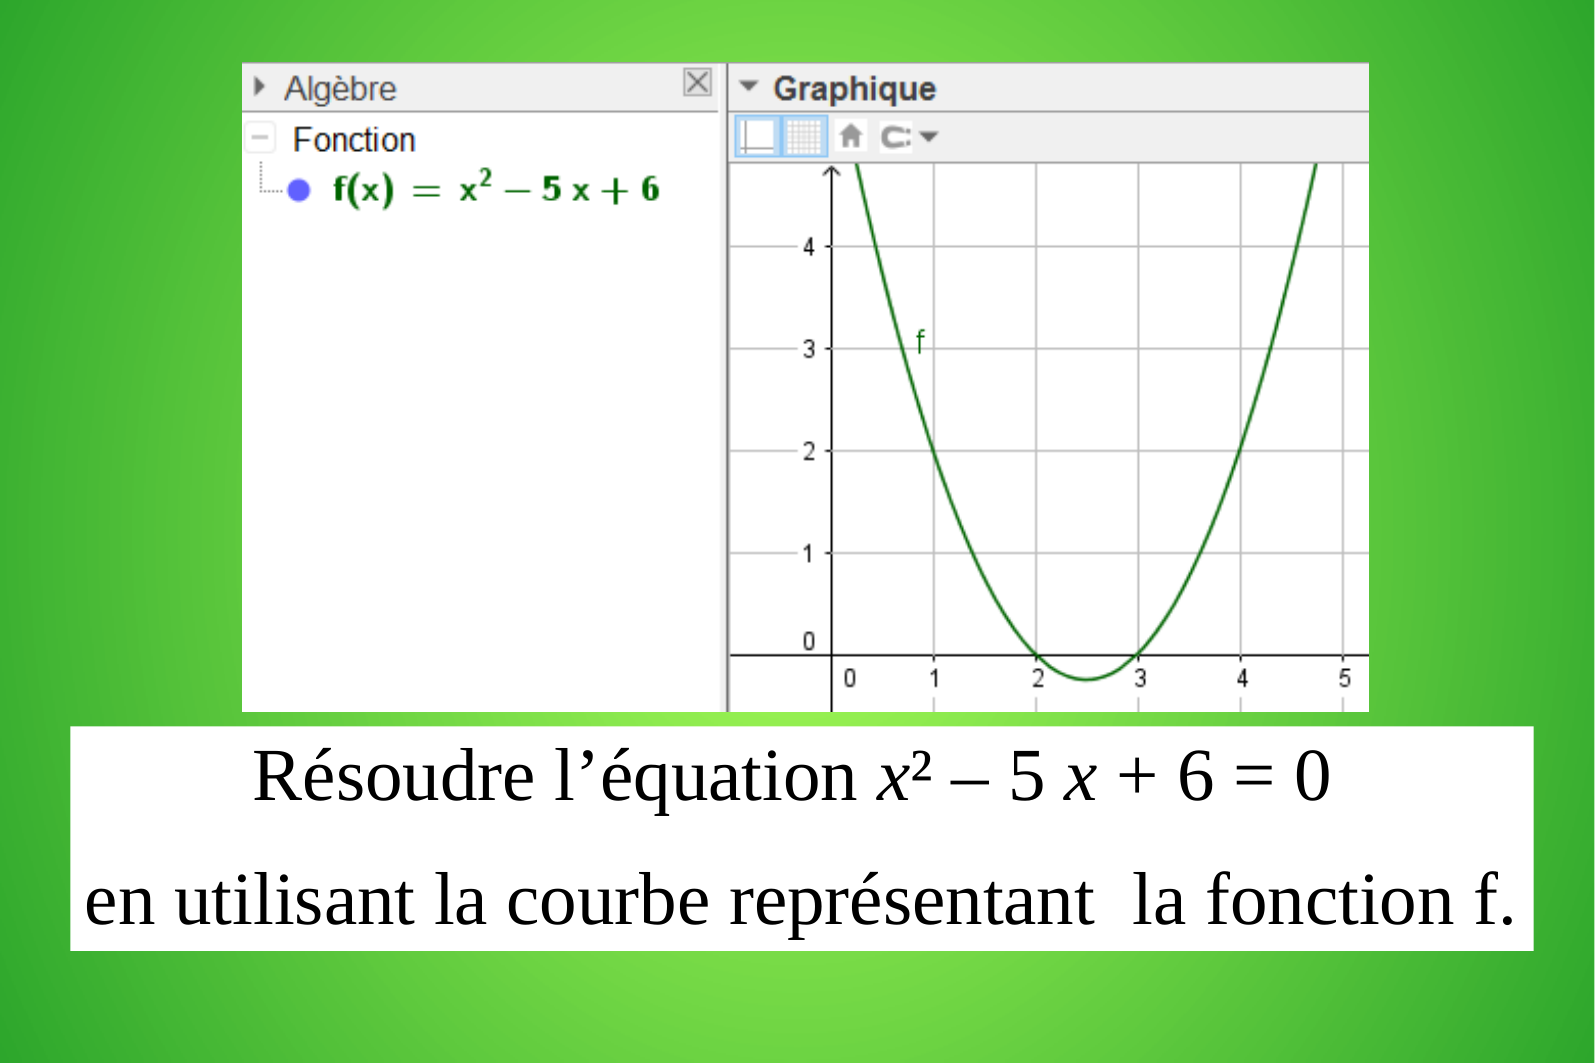

Résoudre l’équation x² – 5 x + 6 = 0
en utilisant la courbe représentant la fonction f.